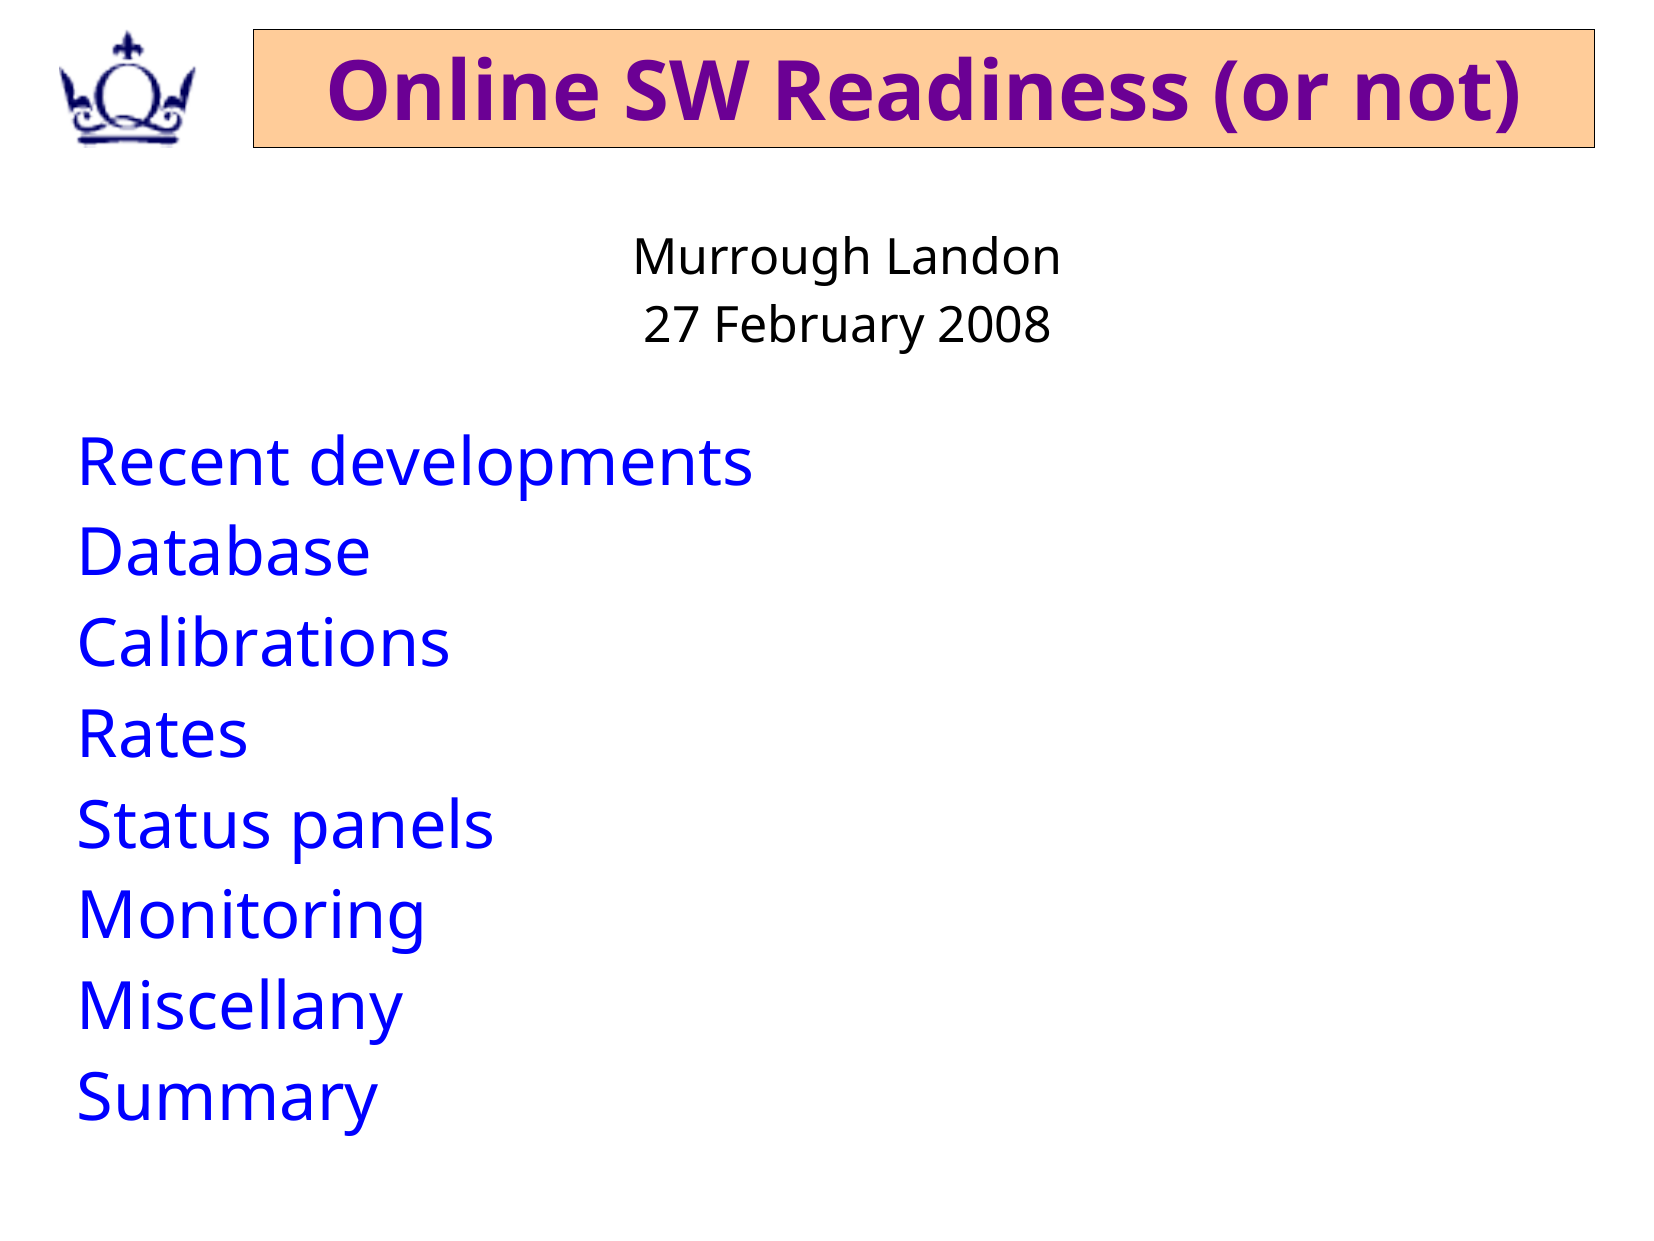

# Online SW Readiness (or not)
Murrough Landon
27 February 2008
Recent developments
Database
Calibrations
Rates
Status panels
Monitoring
Miscellany
Summary